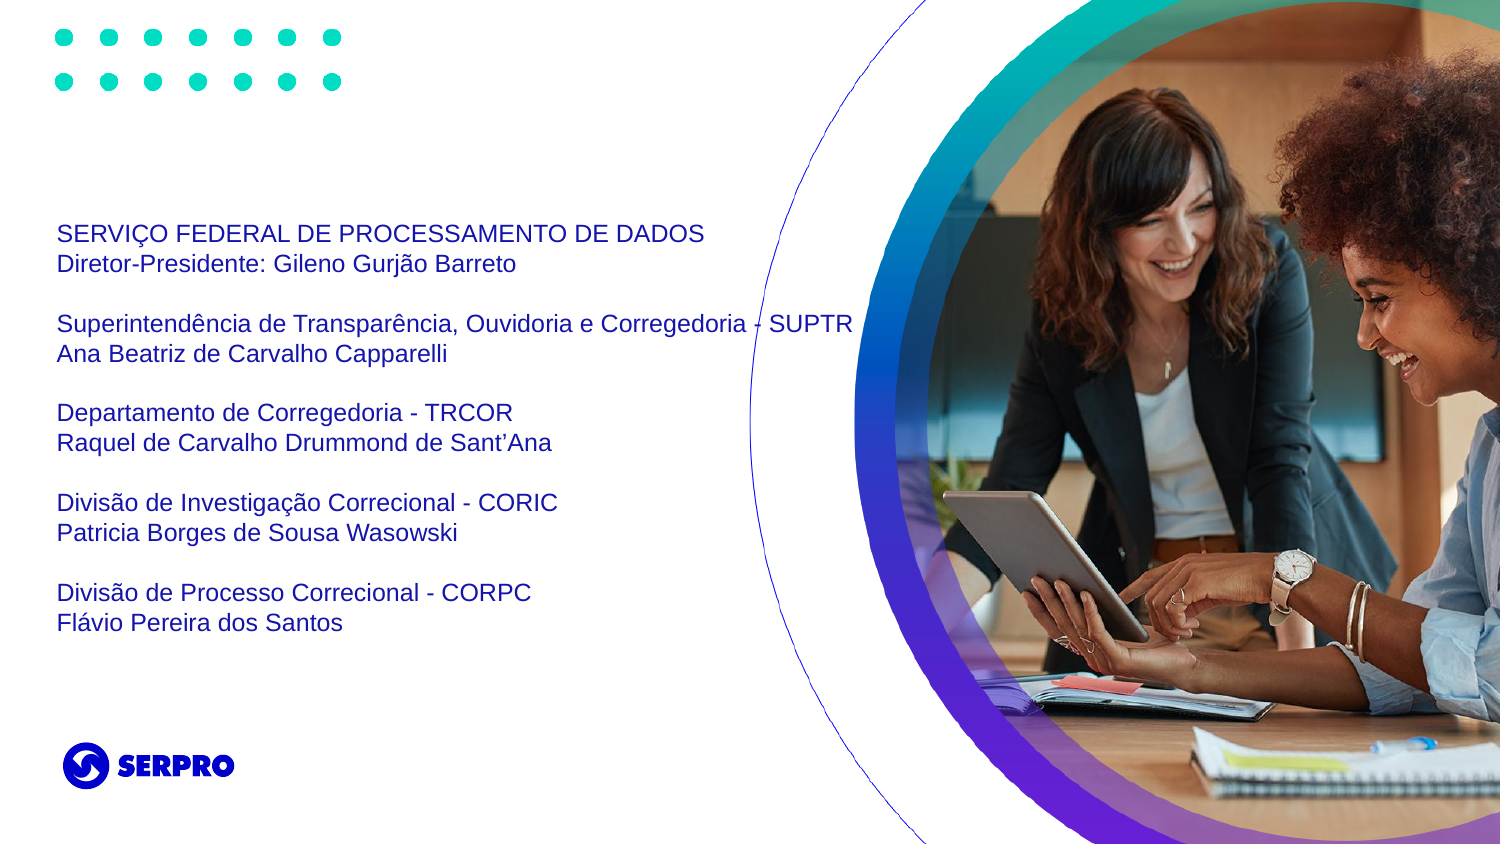

SERVIÇO FEDERAL DE PROCESSAMENTO DE DADOS
Diretor-Presidente: Gileno Gurjão Barreto
Superintendência de Transparência, Ouvidoria e Corregedoria - SUPTR
Ana Beatriz de Carvalho Capparelli
Departamento de Corregedoria - TRCOR
Raquel de Carvalho Drummond de Sant’Ana
Divisão de Investigação Correcional - CORIC
Patricia Borges de Sousa Wasowski
Divisão de Processo Correcional - CORPC
Flávio Pereira dos Santos